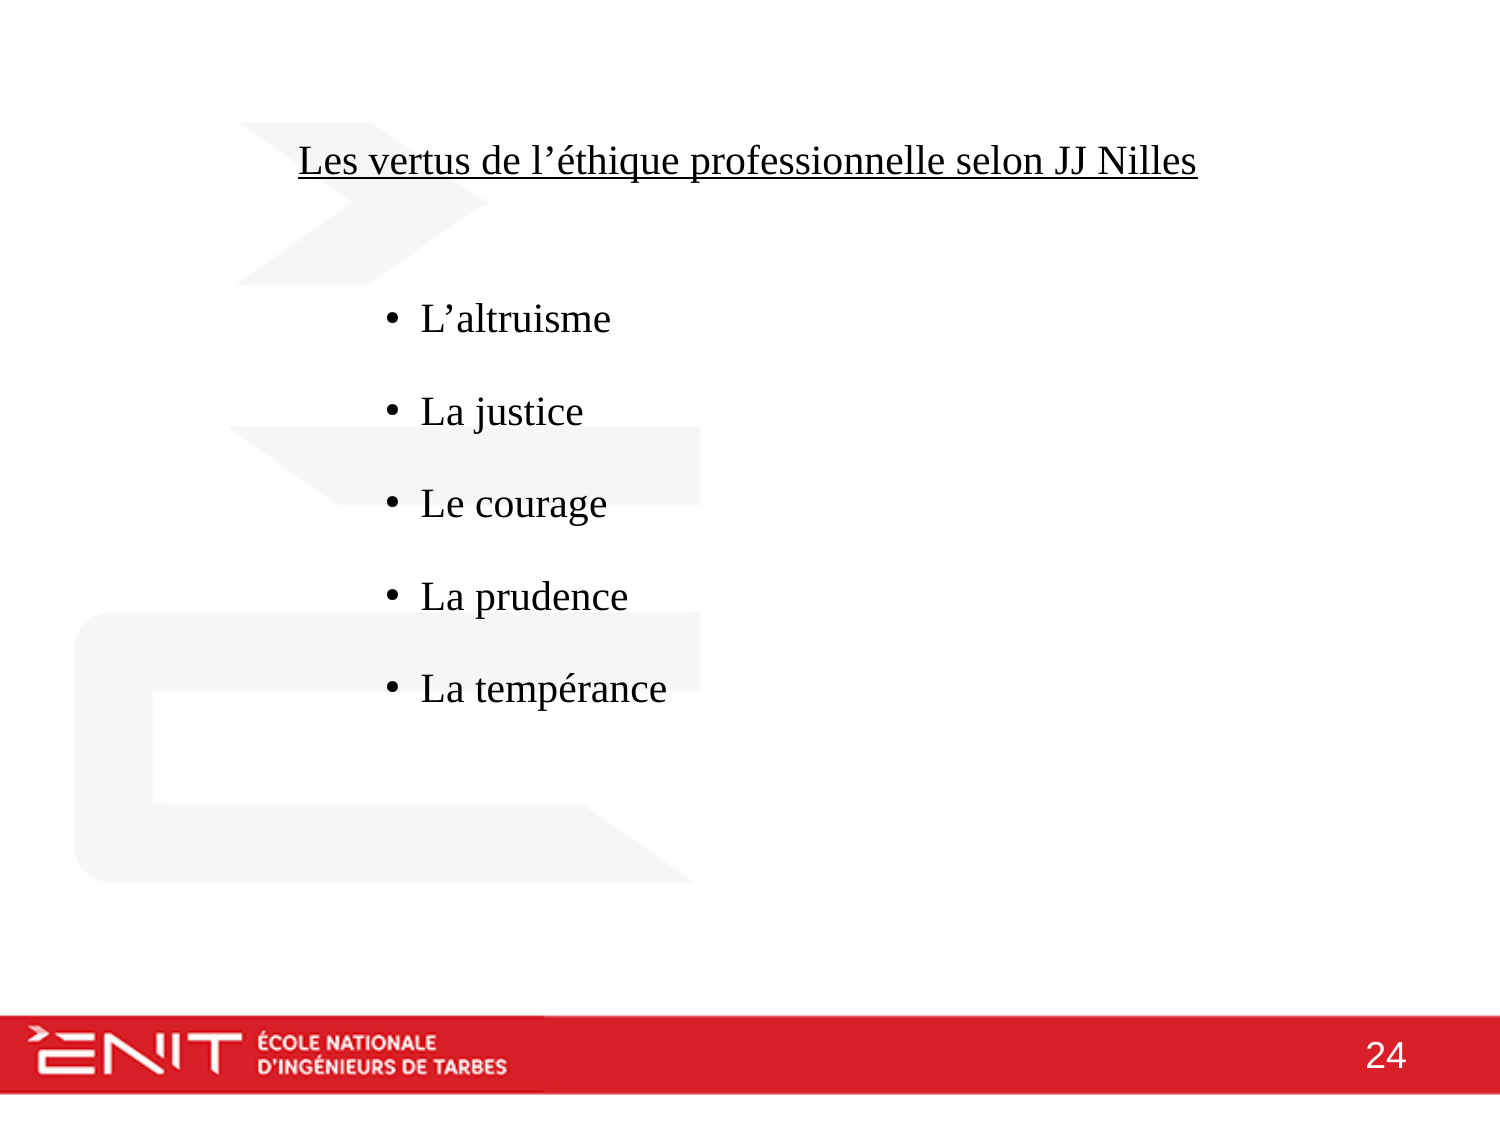

Les vertus de l’éthique professionnelle selon JJ Nilles
L’altruisme
La justice
Le courage
La prudence
La tempérance